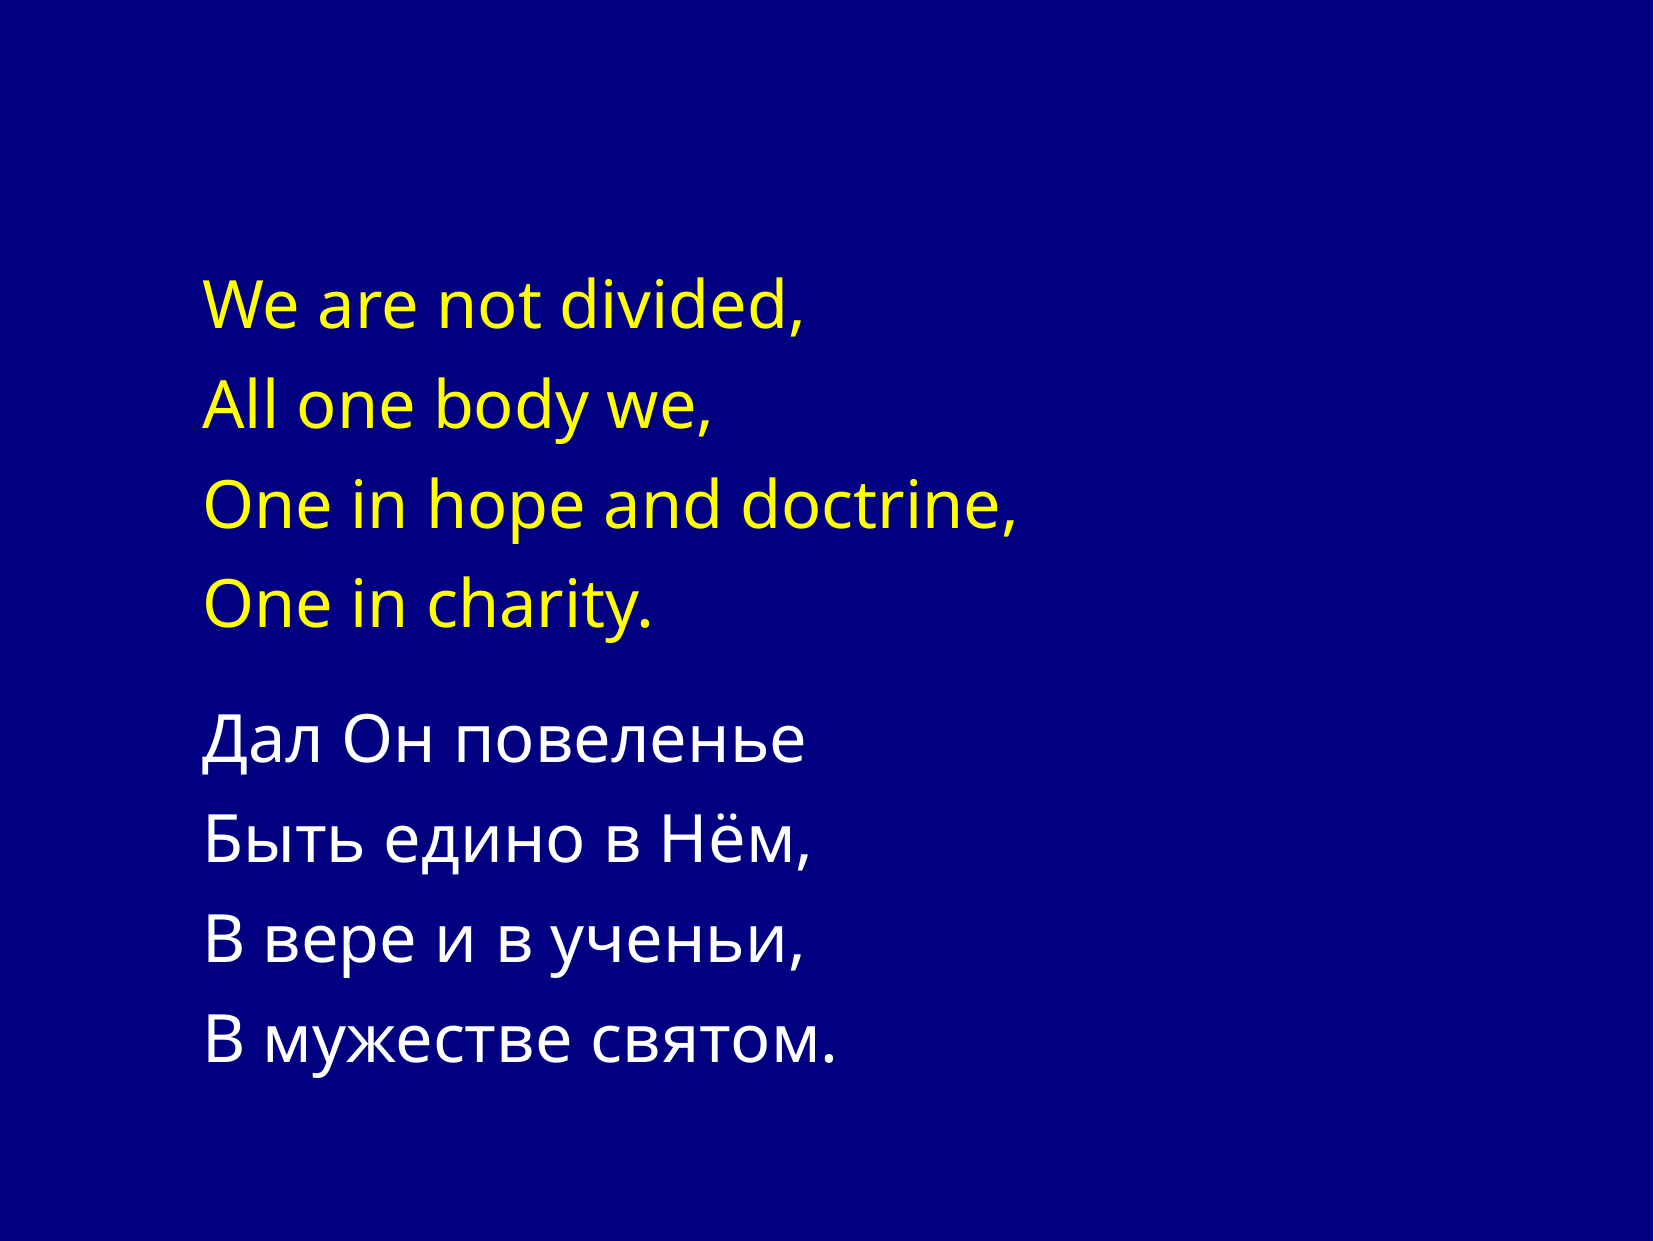

We are not divided,
	All one body we,
	One in hope and doctrine,
	One in charity.
	Дал Он повеленье
	Быть едино в Нём,
	В вере и в ученьи,
	В мужестве святом.